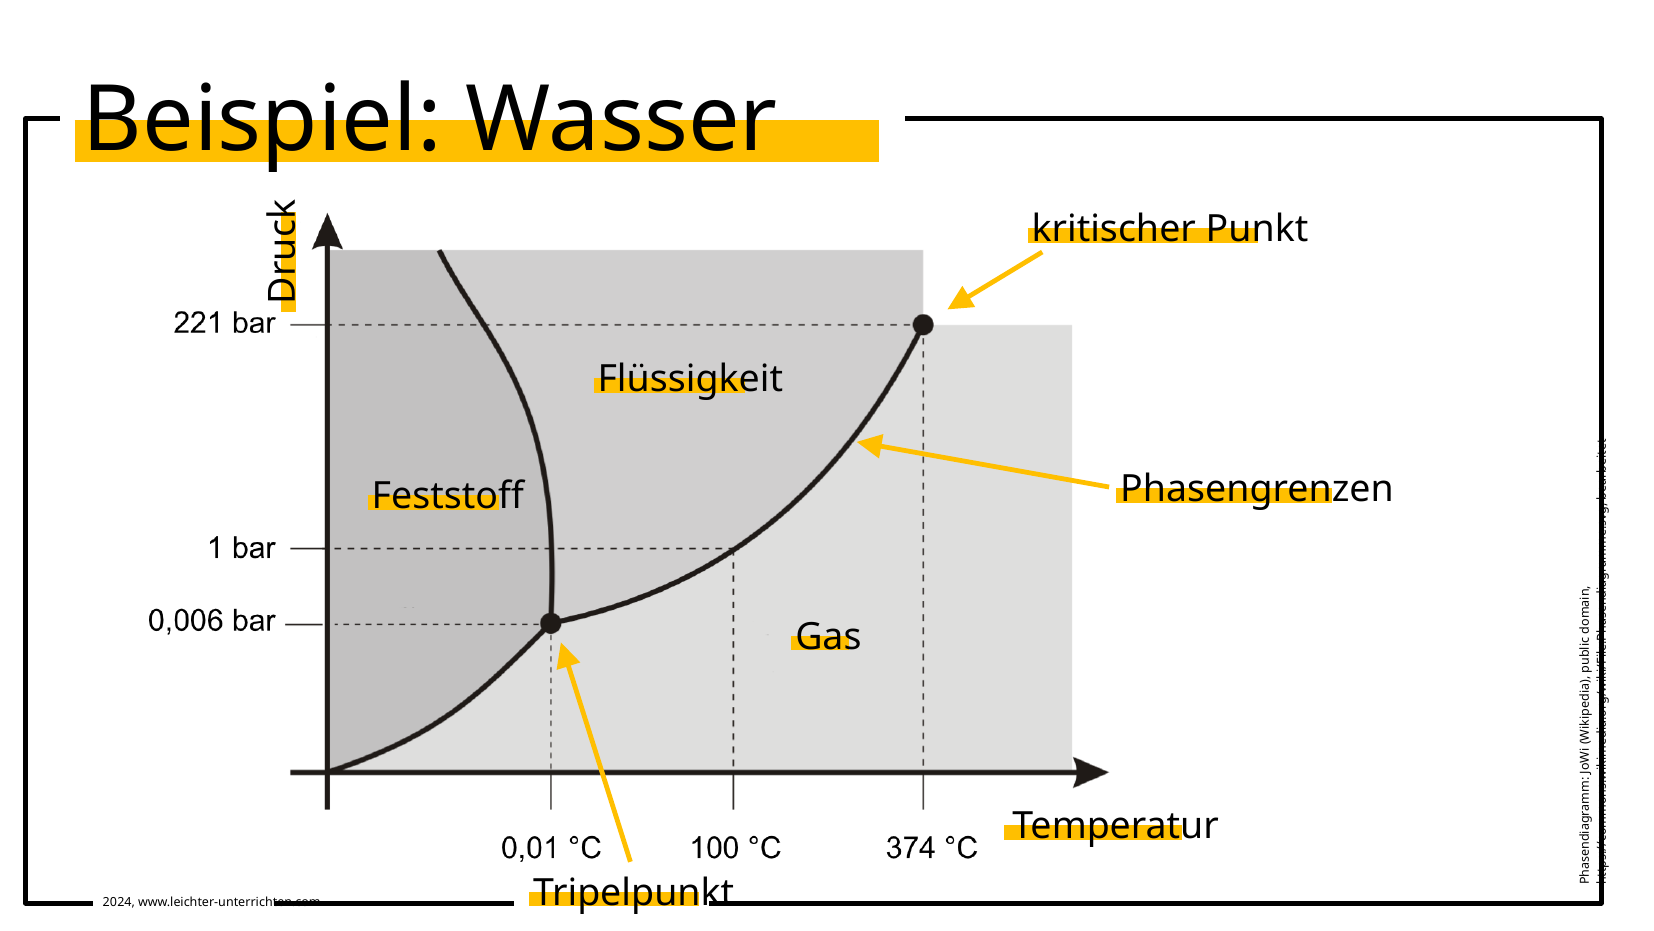

# Beispiel: Wasser
kritischer Punkt
Druck
Flüssigkeit
Phasengrenzen
Feststoff
Phasendiagramm: JoWi (Wikipedia), public domain, https://commons.wikimedia.org/wiki/File:Phasendiagramme.svg, bearbeitet
Gas
Temperatur
Tripelpunkt